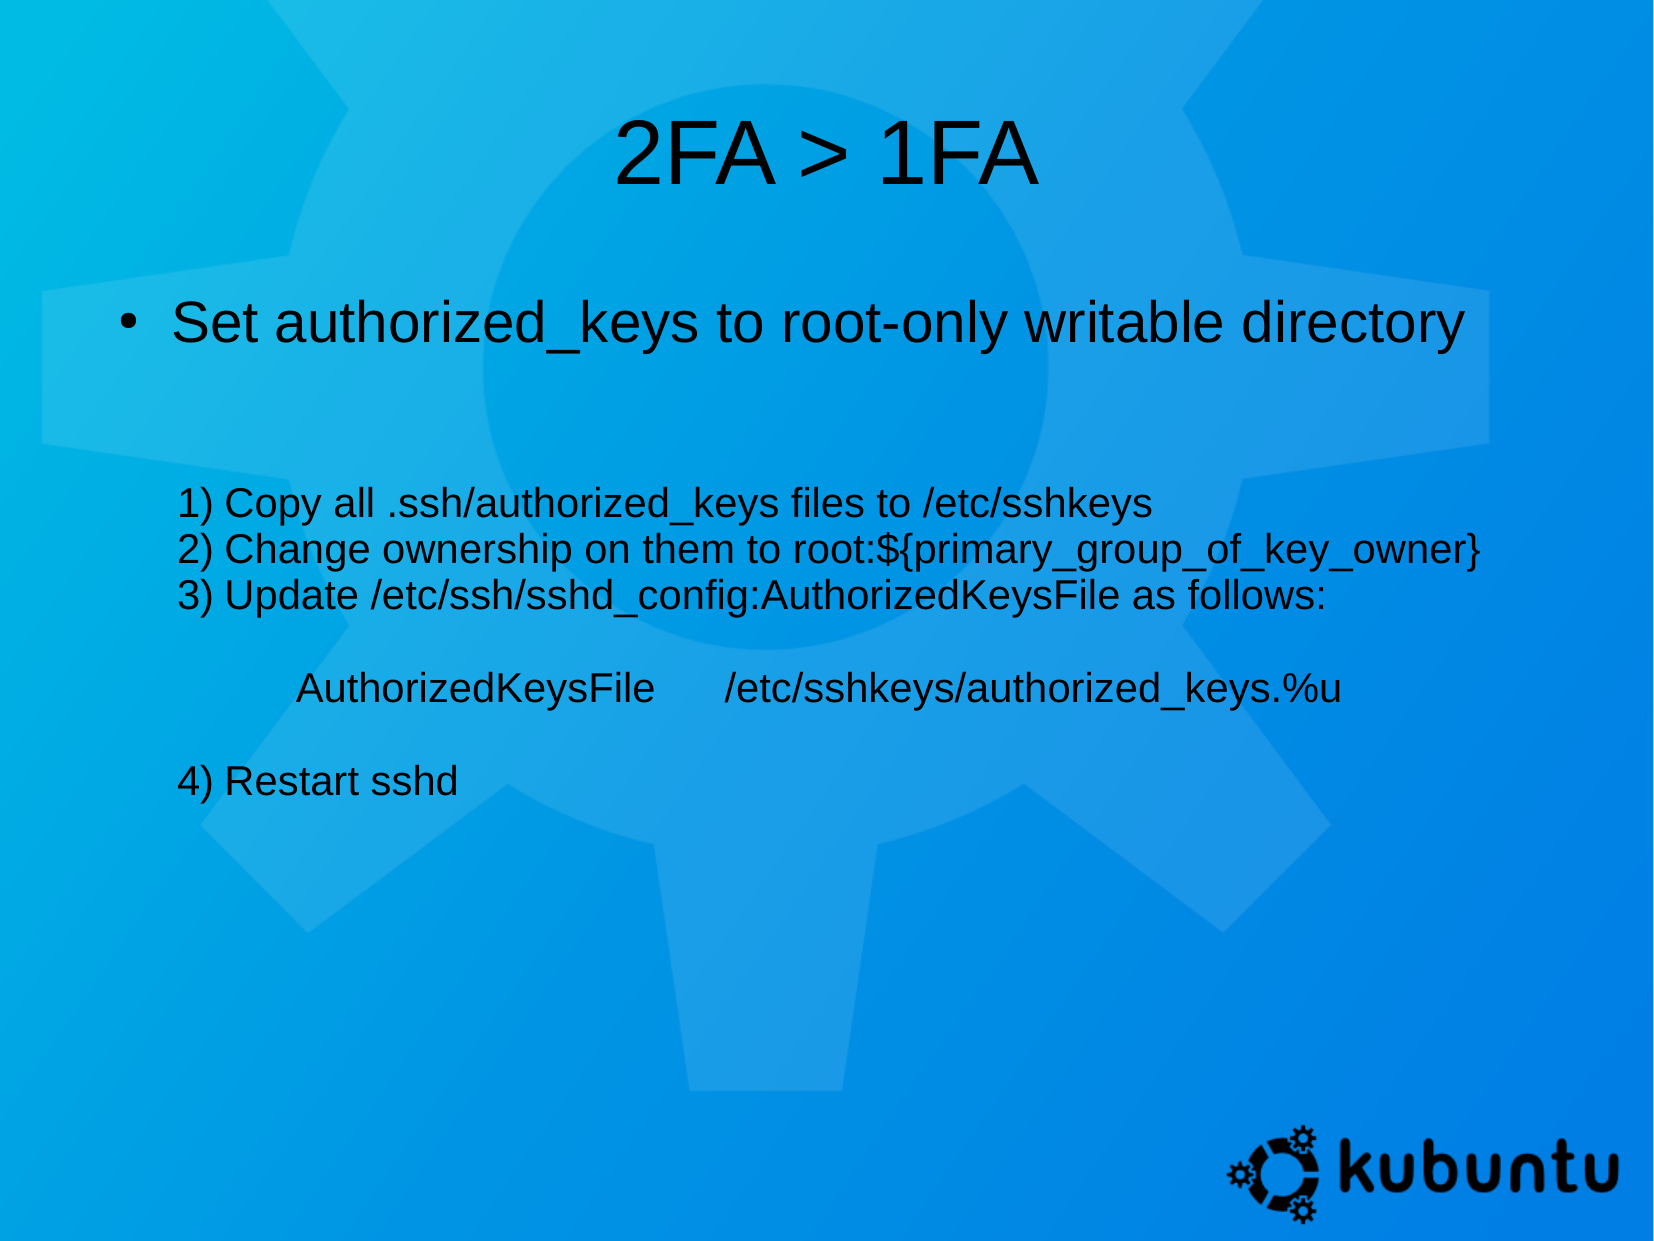

# 2FA > 1FA
Set authorized_keys to root-only writable directory
Copy all .ssh/authorized_keys files to /etc/sshkeys
Change ownership on them to root:${primary_group_of_key_owner}
Update /etc/ssh/sshd_config:AuthorizedKeysFile as follows:
 AuthorizedKeysFile /etc/sshkeys/authorized_keys.%u
Restart sshd